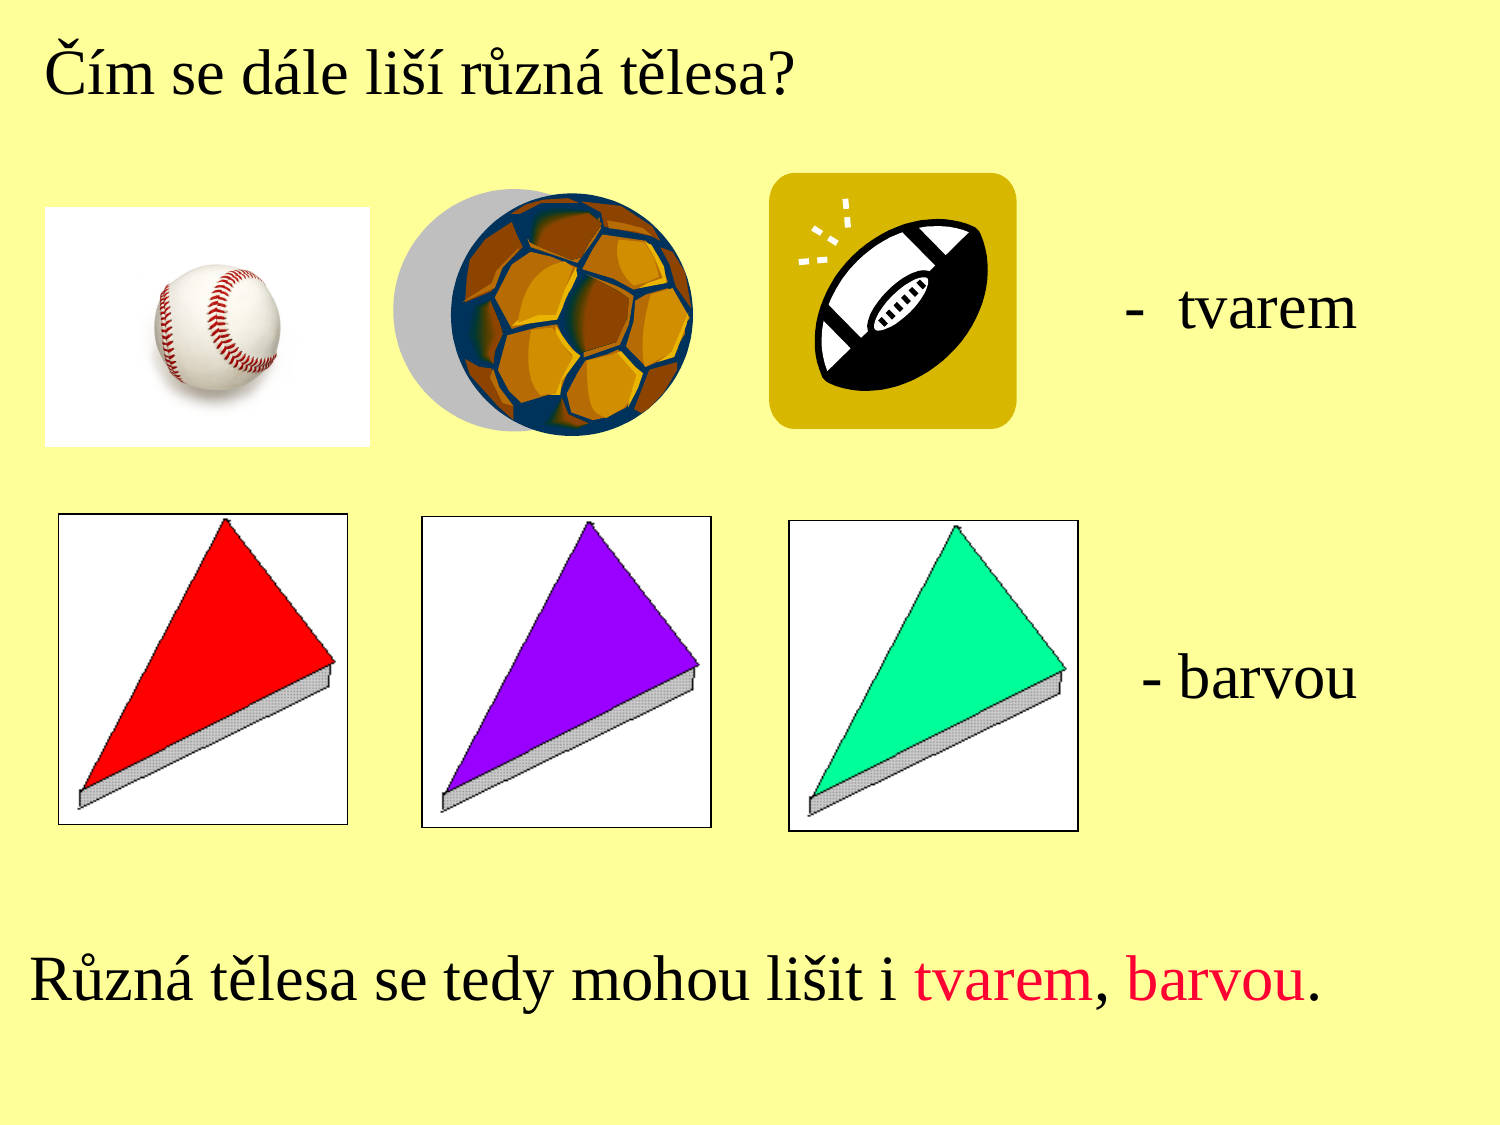

Čím se dále liší různá tělesa?
 - tvarem
- barvou
Různá tělesa se tedy mohou lišit i tvarem, barvou.